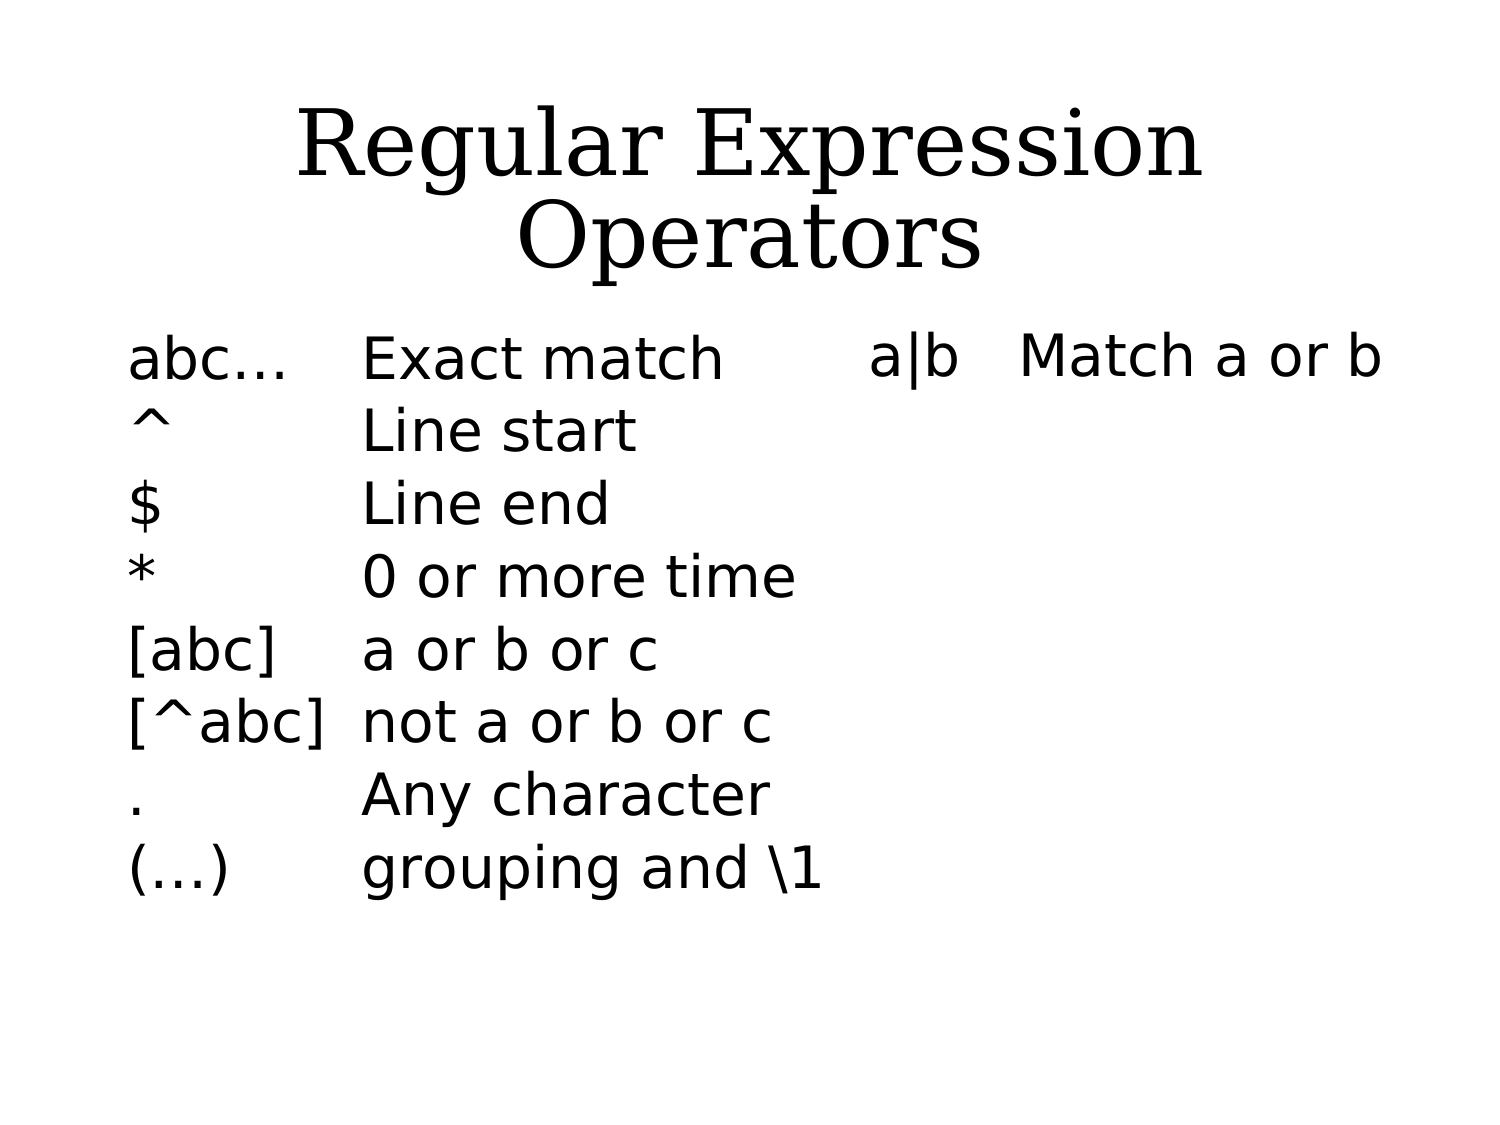

# Regular Expression Operators
a|b	Match a or b
abc…	Exact match
^		Line start
$		Line end
*		0 or more time
[abc]	a or b or c
[^abc]	not a or b or c
.		Any character
(…)	grouping and \1